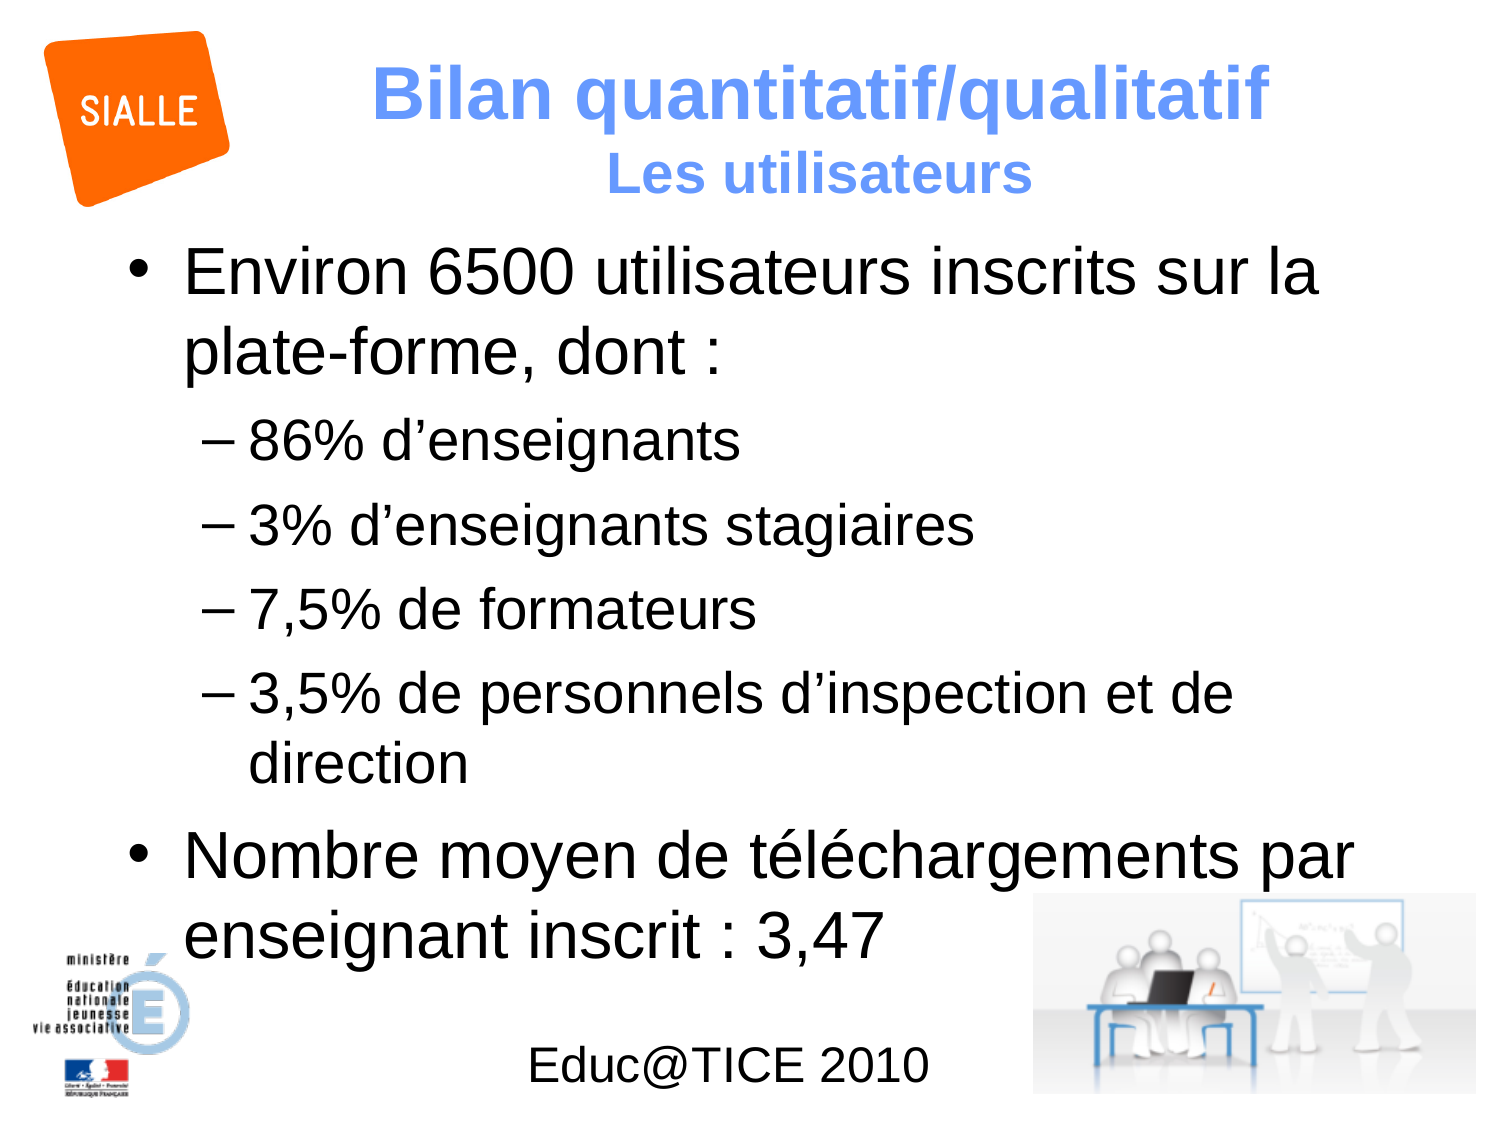

# Bilan quantitatif/qualitatif Les utilisateurs
Environ 6500 utilisateurs inscrits sur la plate-forme, dont :
86% d’enseignants
3% d’enseignants stagiaires
7,5% de formateurs
3,5% de personnels d’inspection et de direction
Nombre moyen de téléchargements par enseignant inscrit : 3,47
Educ@TICE 2010